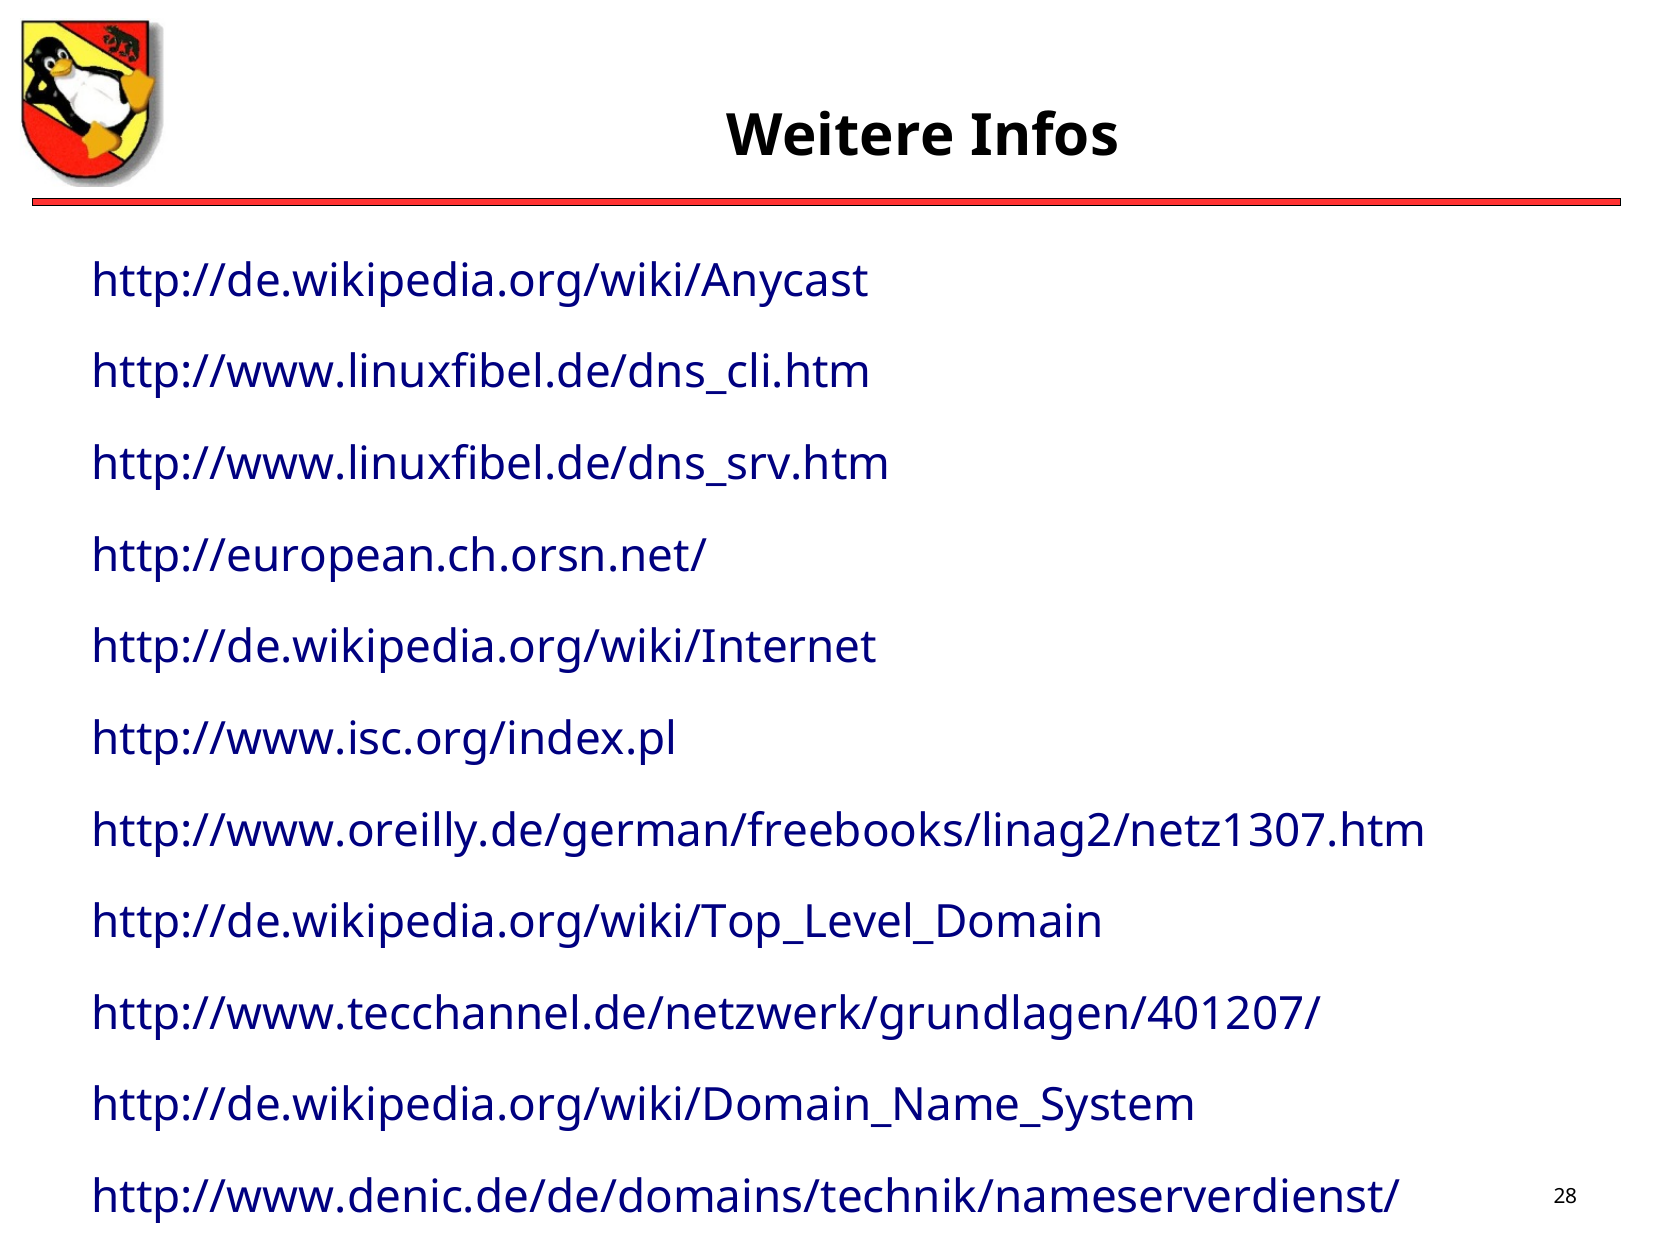

# Weitere Infos
http://de.wikipedia.org/wiki/Anycast
http://www.linuxfibel.de/dns_cli.htm
http://www.linuxfibel.de/dns_srv.htm
http://european.ch.orsn.net/
http://de.wikipedia.org/wiki/Internet
http://www.isc.org/index.pl
http://www.oreilly.de/german/freebooks/linag2/netz1307.htm
http://de.wikipedia.org/wiki/Top_Level_Domain
http://www.tecchannel.de/netzwerk/grundlagen/401207/
http://de.wikipedia.org/wiki/Domain_Name_System
http://www.denic.de/de/domains/technik/nameserverdienst/